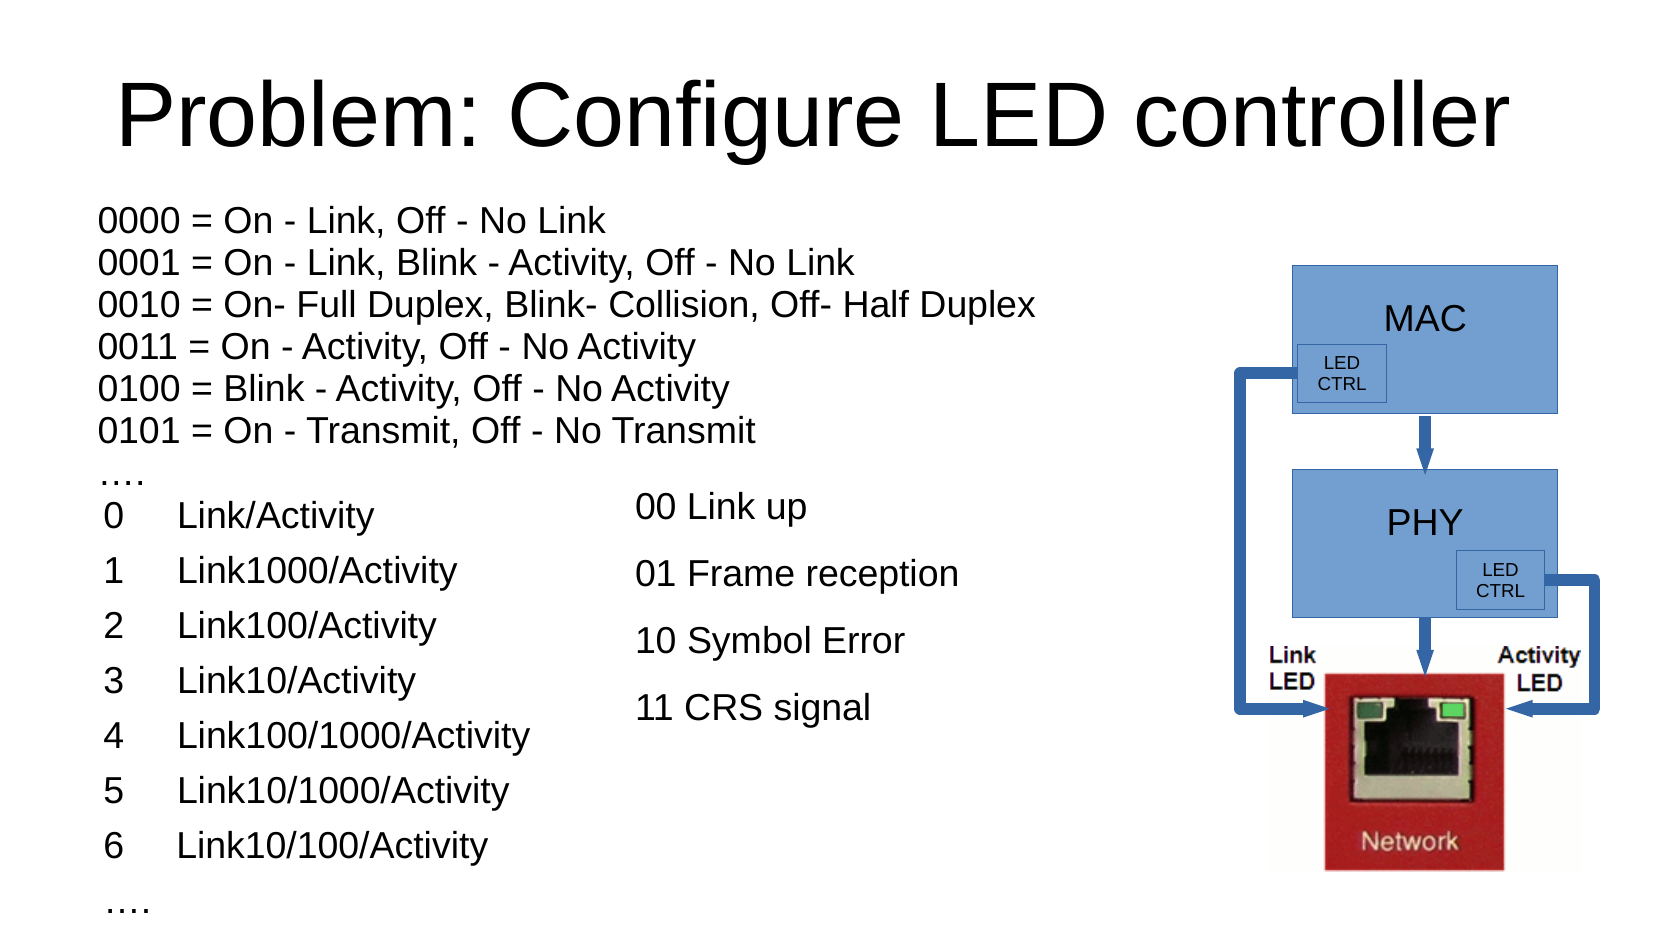

# Problem: Configure LED controller
0000 = On - Link, Off - No Link
0001 = On - Link, Blink - Activity, Off - No Link
0010 = On- Full Duplex, Blink- Collision, Off- Half Duplex
0011 = On - Activity, Off - No Activity
0100 = Blink - Activity, Off - No Activity
0101 = On - Transmit, Off - No Transmit
….
MAC
LED CTRL
PHY
00 Link up
01 Frame reception
10 Symbol Error
11 CRS signal
0 	Link/Activity
1 	Link1000/Activity
2	Link100/Activity
3	Link10/Activity
4	Link100/1000/Activity
5	Link10/1000/Activity
6 Link10/100/Activity
….
LED CTRL